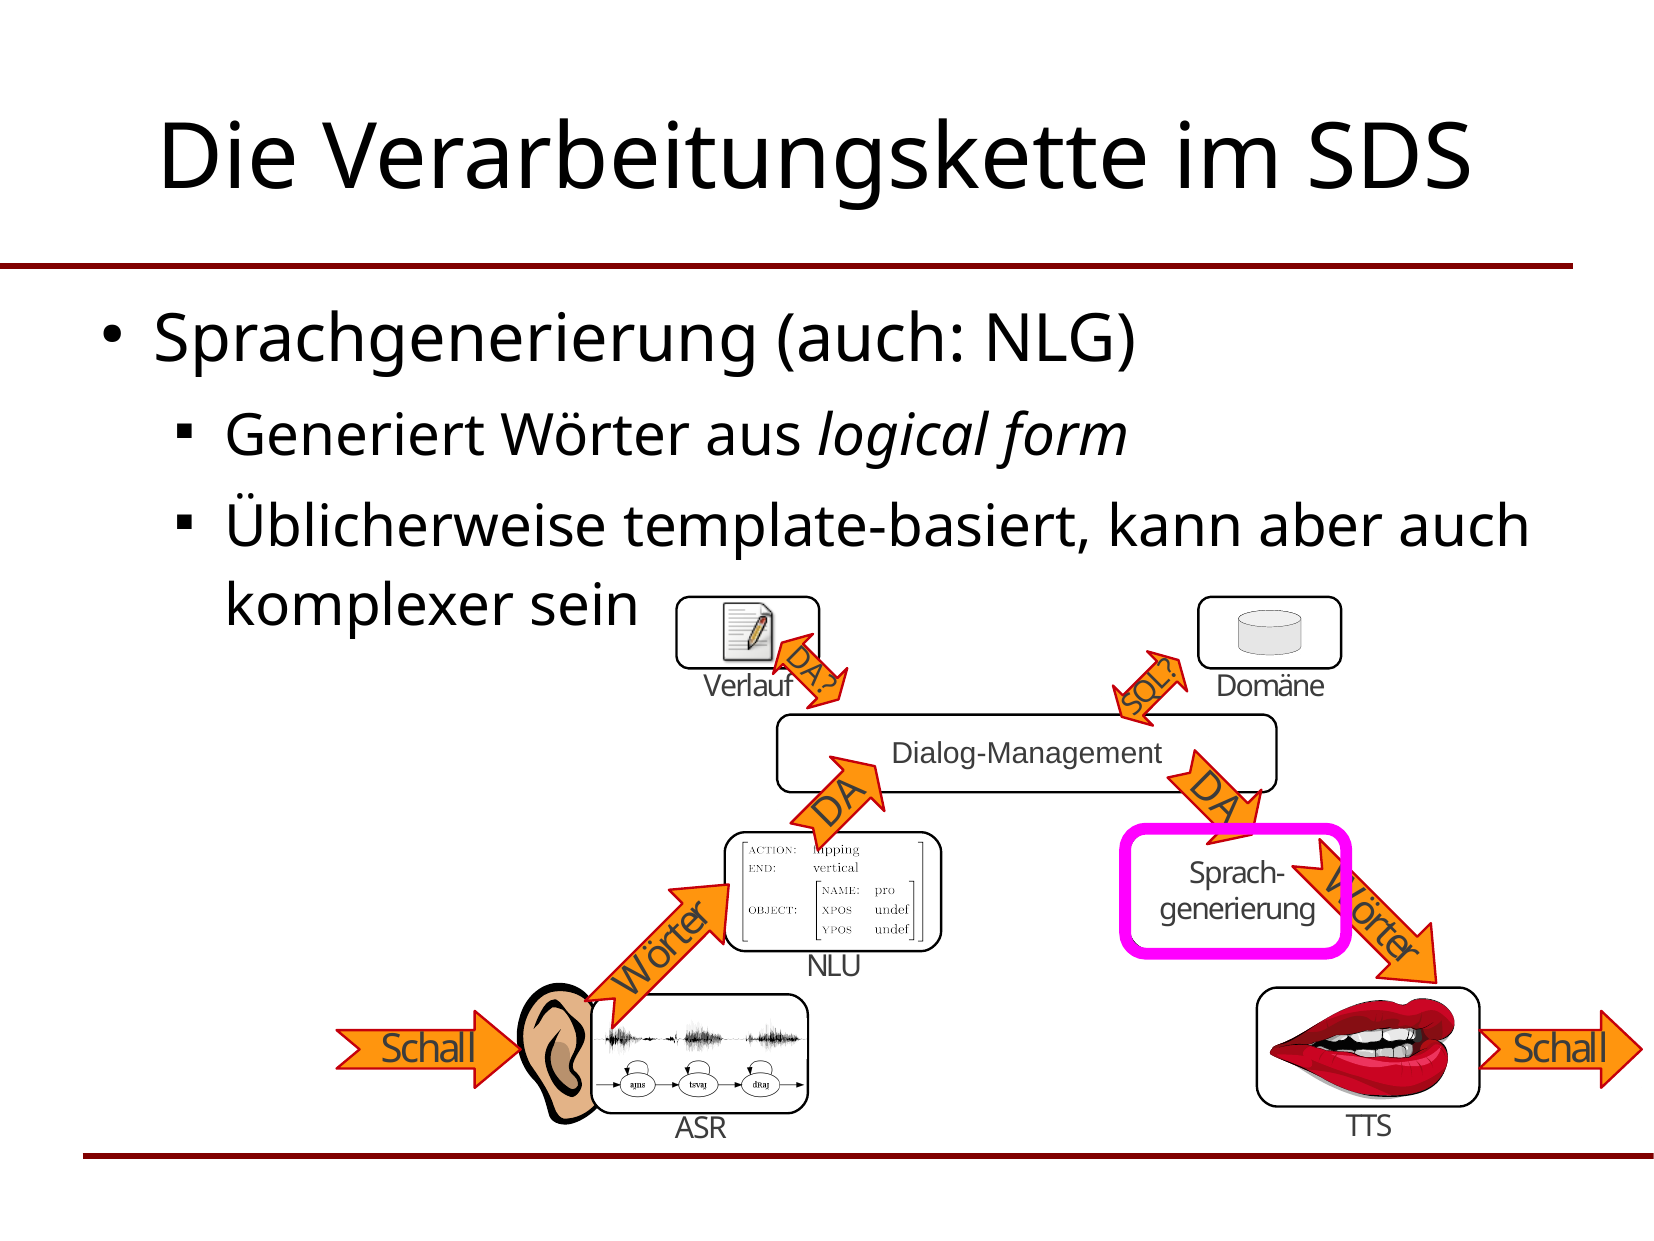

# Die Verarbeitungskette im SDS
Sprachgenerierung (auch: NLG)
Generiert Wörter aus logical form
Üblicherweise template-basiert, kann aber auch komplexer sein